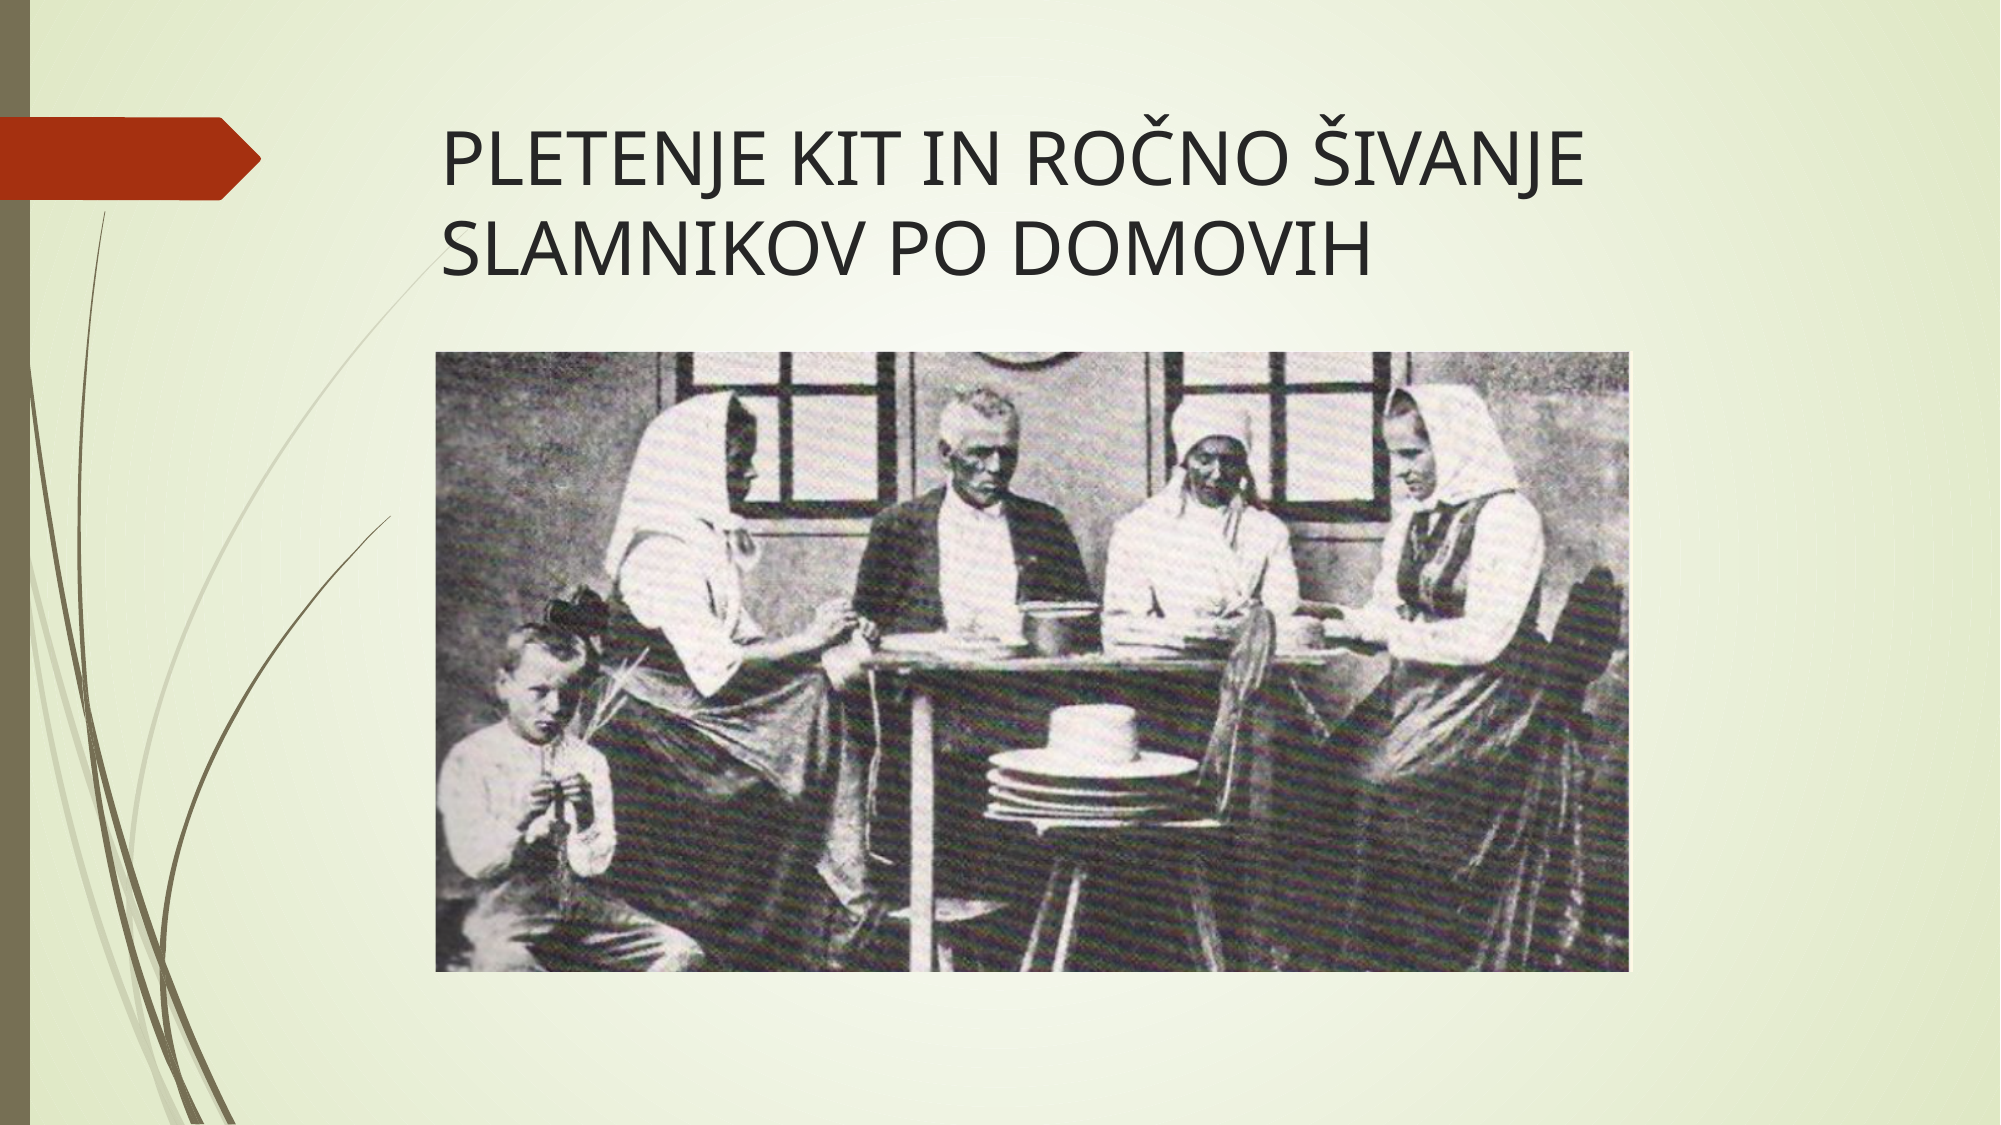

# PLETENJE KIT IN ROČNO ŠIVANJE SLAMNIKOV PO DOMOVIH